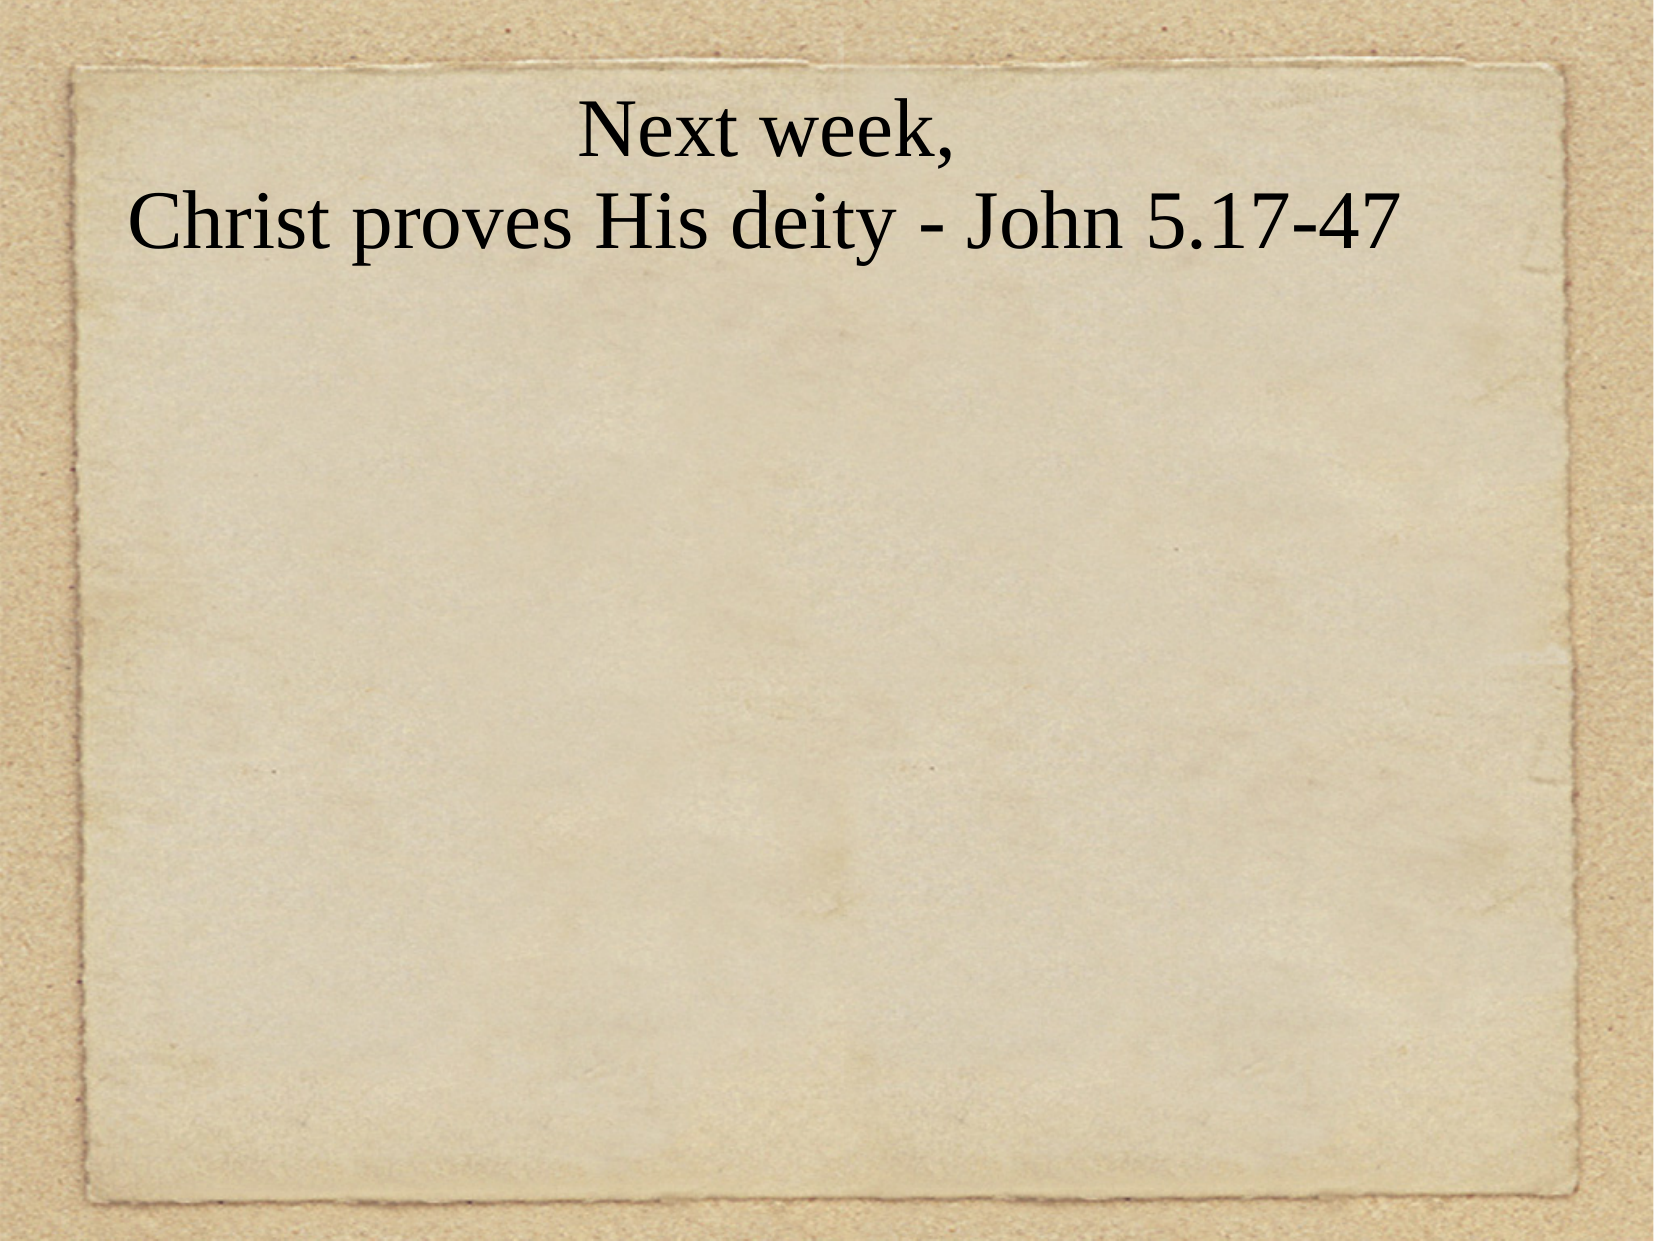

Next week,
Christ proves His deity - John 5.17-47